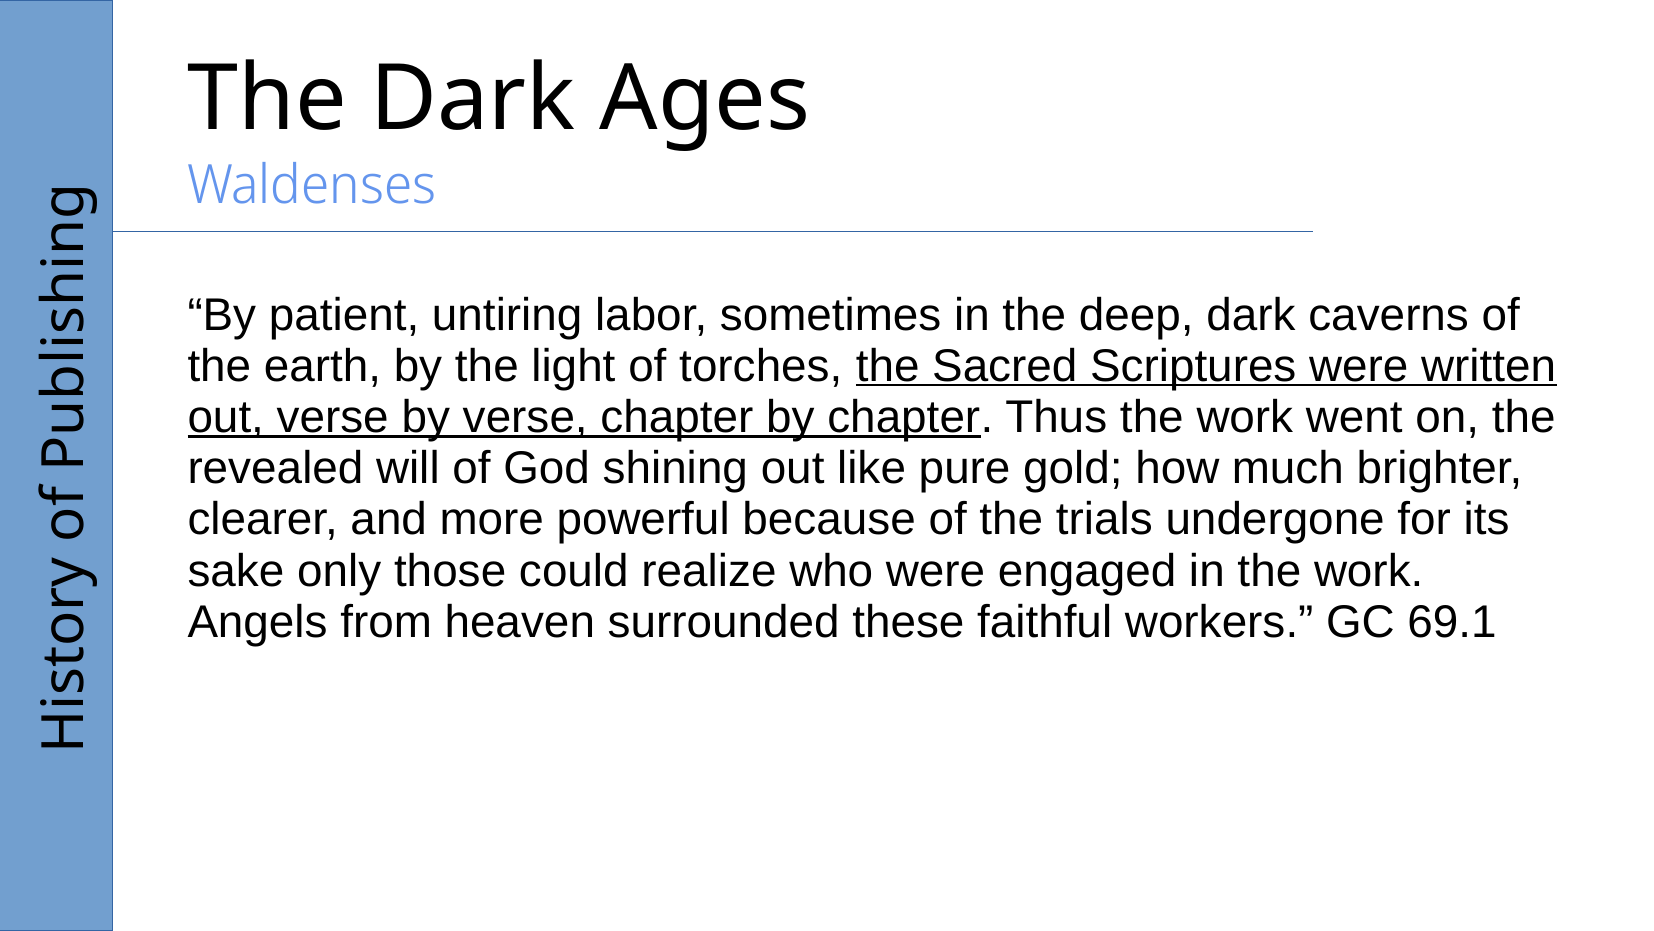

# The Dark Ages
Waldenses
“By patient, untiring labor, sometimes in the deep, dark caverns of the earth, by the light of torches, the Sacred Scriptures were written out, verse by verse, chapter by chapter. Thus the work went on, the revealed will of God shining out like pure gold; how much brighter, clearer, and more powerful because of the trials undergone for its sake only those could realize who were engaged in the work. Angels from heaven surrounded these faithful workers.” GC 69.1
History of Publishing